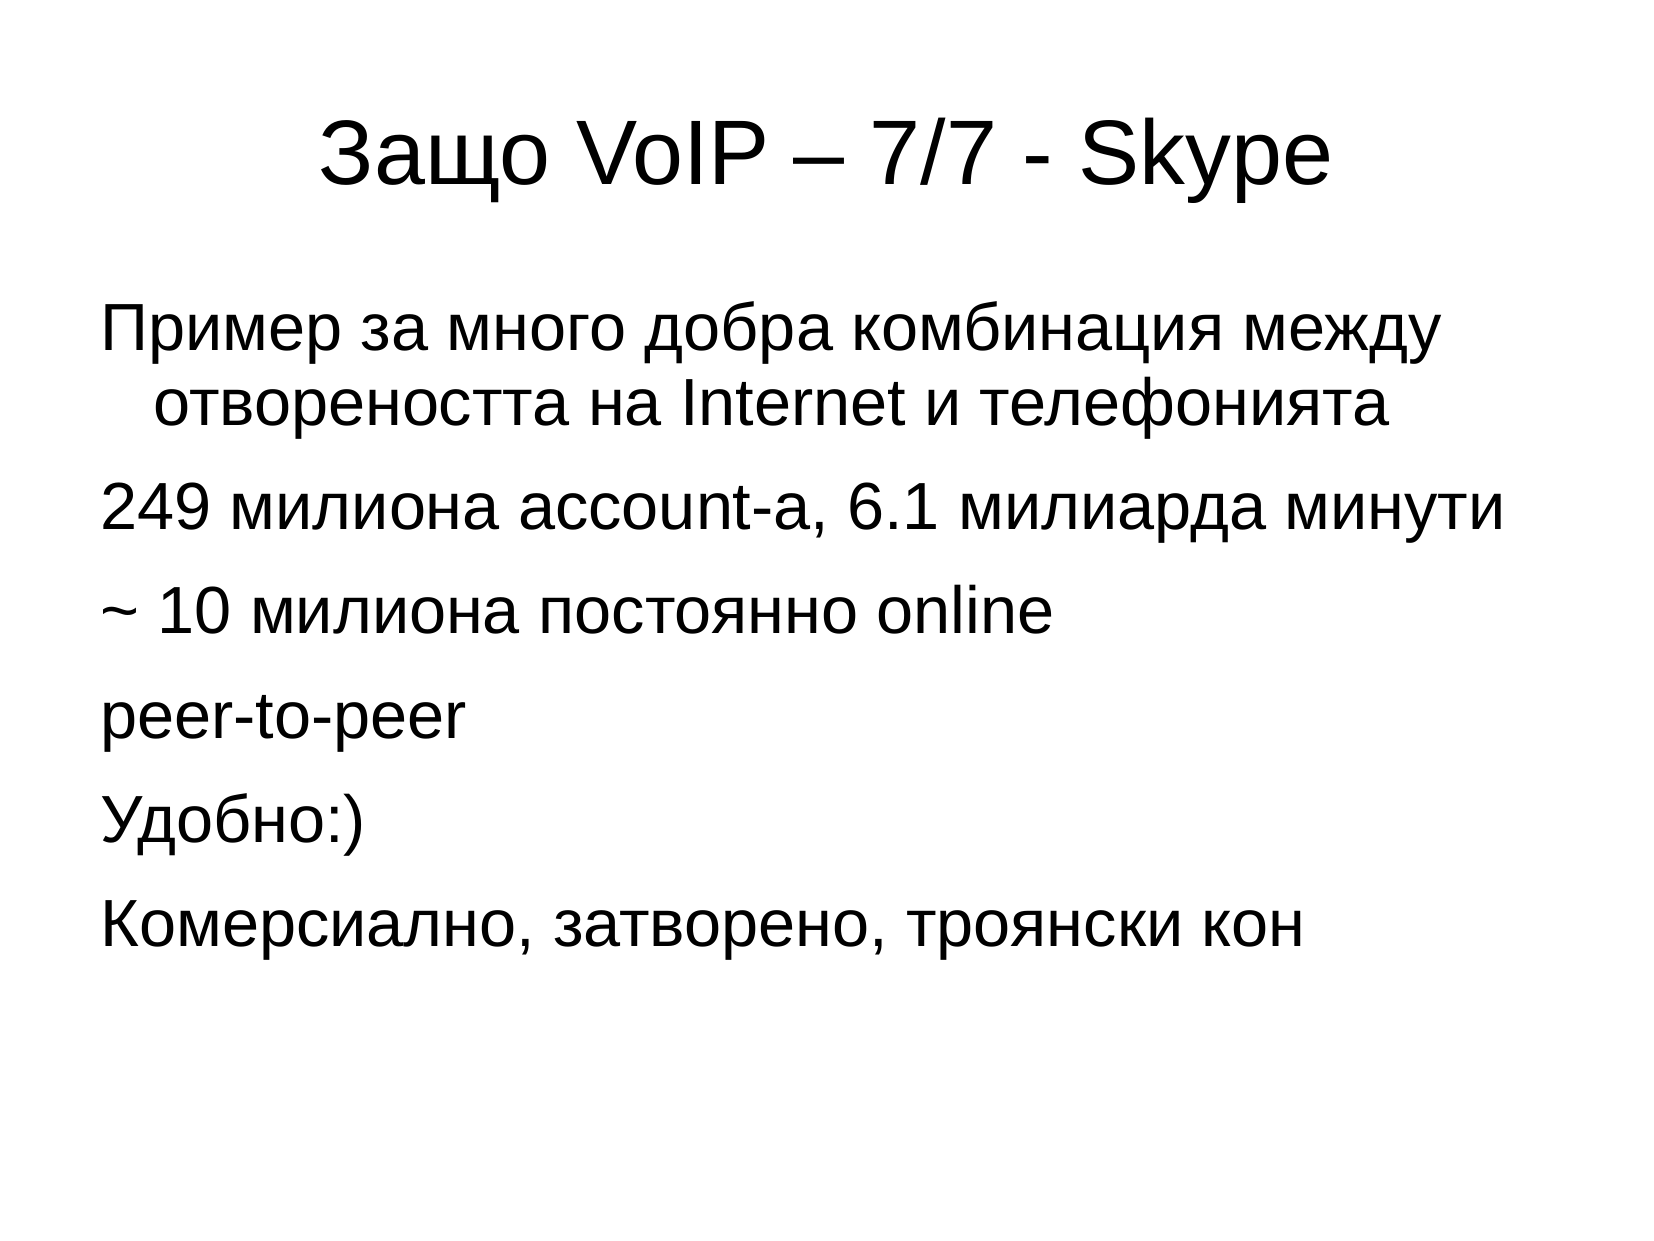

# Защо VoIP – 7/7 - Skype
Пример за много добра комбинация между отвореността на Internet и телефонията
249 милиона account-а, 6.1 милиарда минути
~ 10 милиона постоянно online
peer-to-peer
Удобно:)
Комерсиално, затворено, троянски кон